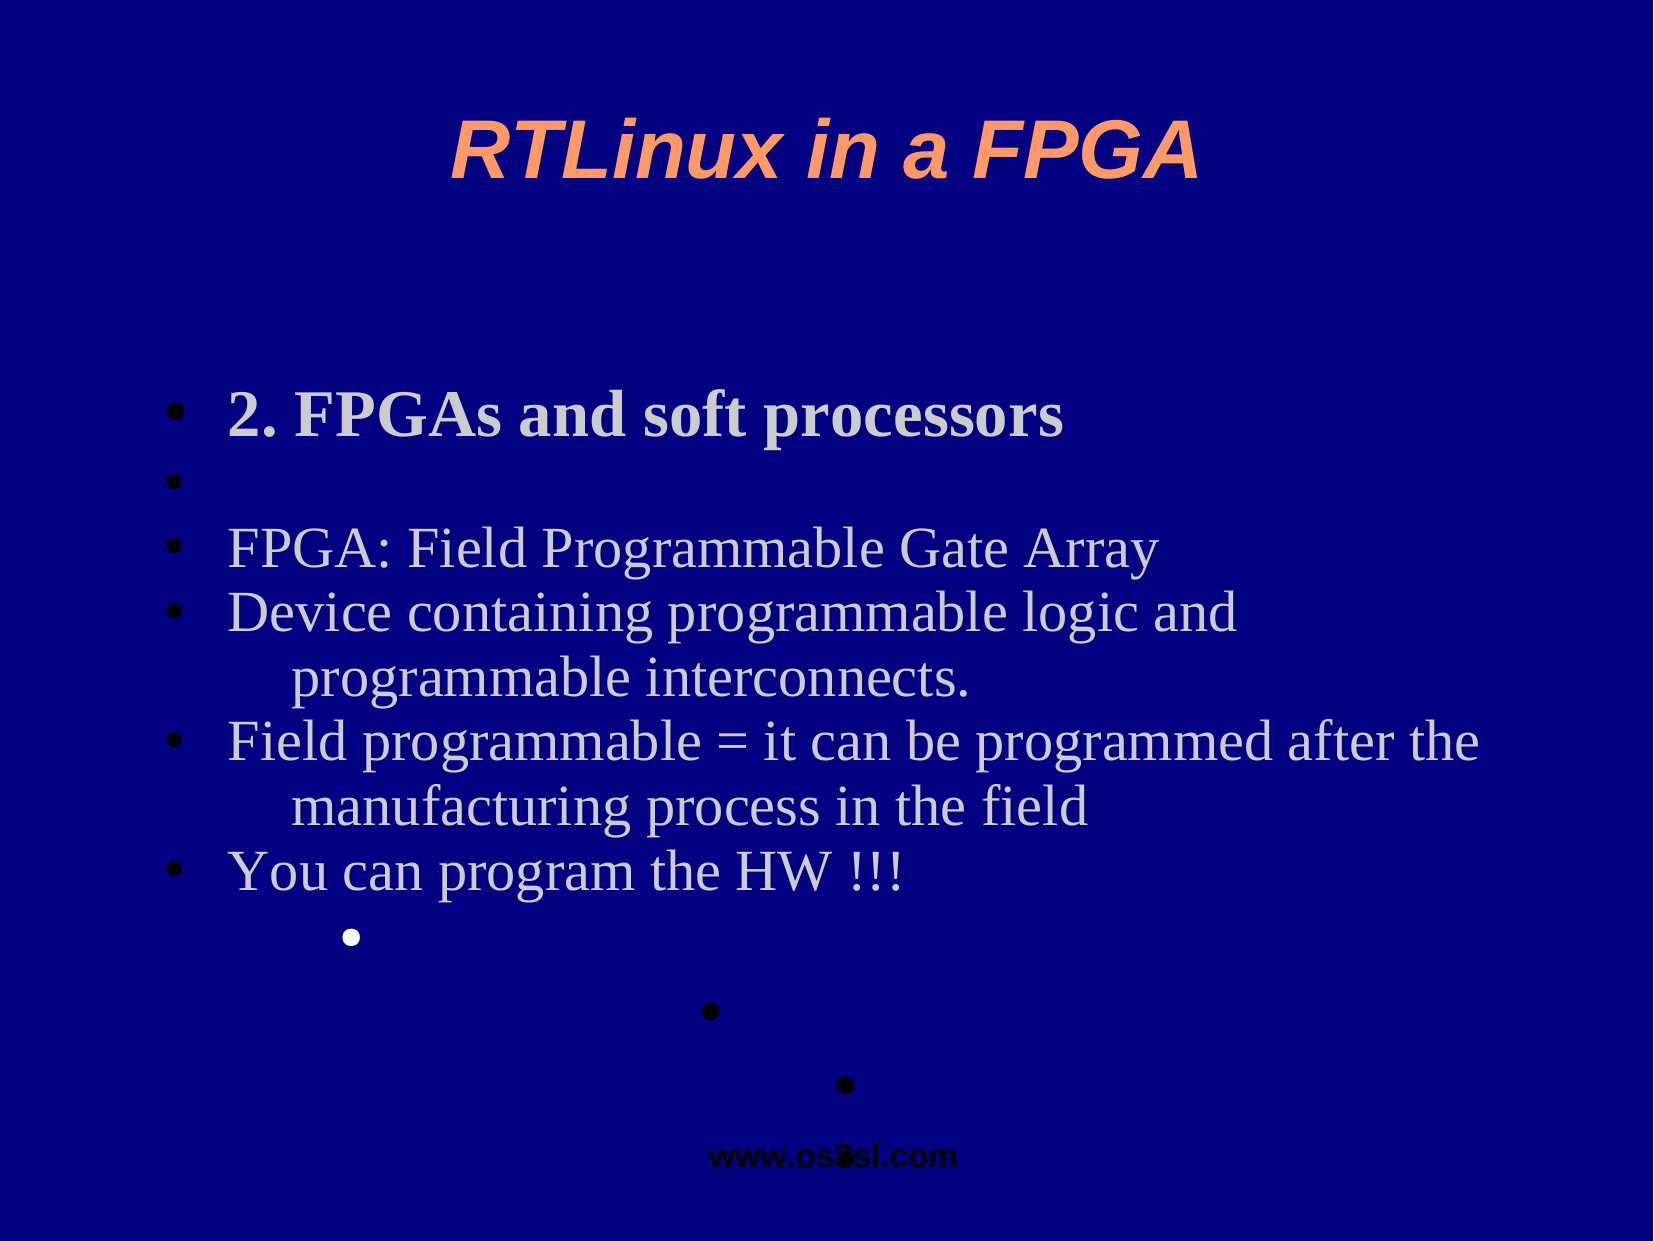

# RTLinux in a FPGA
2. FPGAs and soft processors
FPGA: Field Programmable Gate Array
Device containing programmable logic and programmable interconnects.
Field programmable = it can be programmed after the manufacturing process in the field
You can program the HW !!!
www.os3sl.com